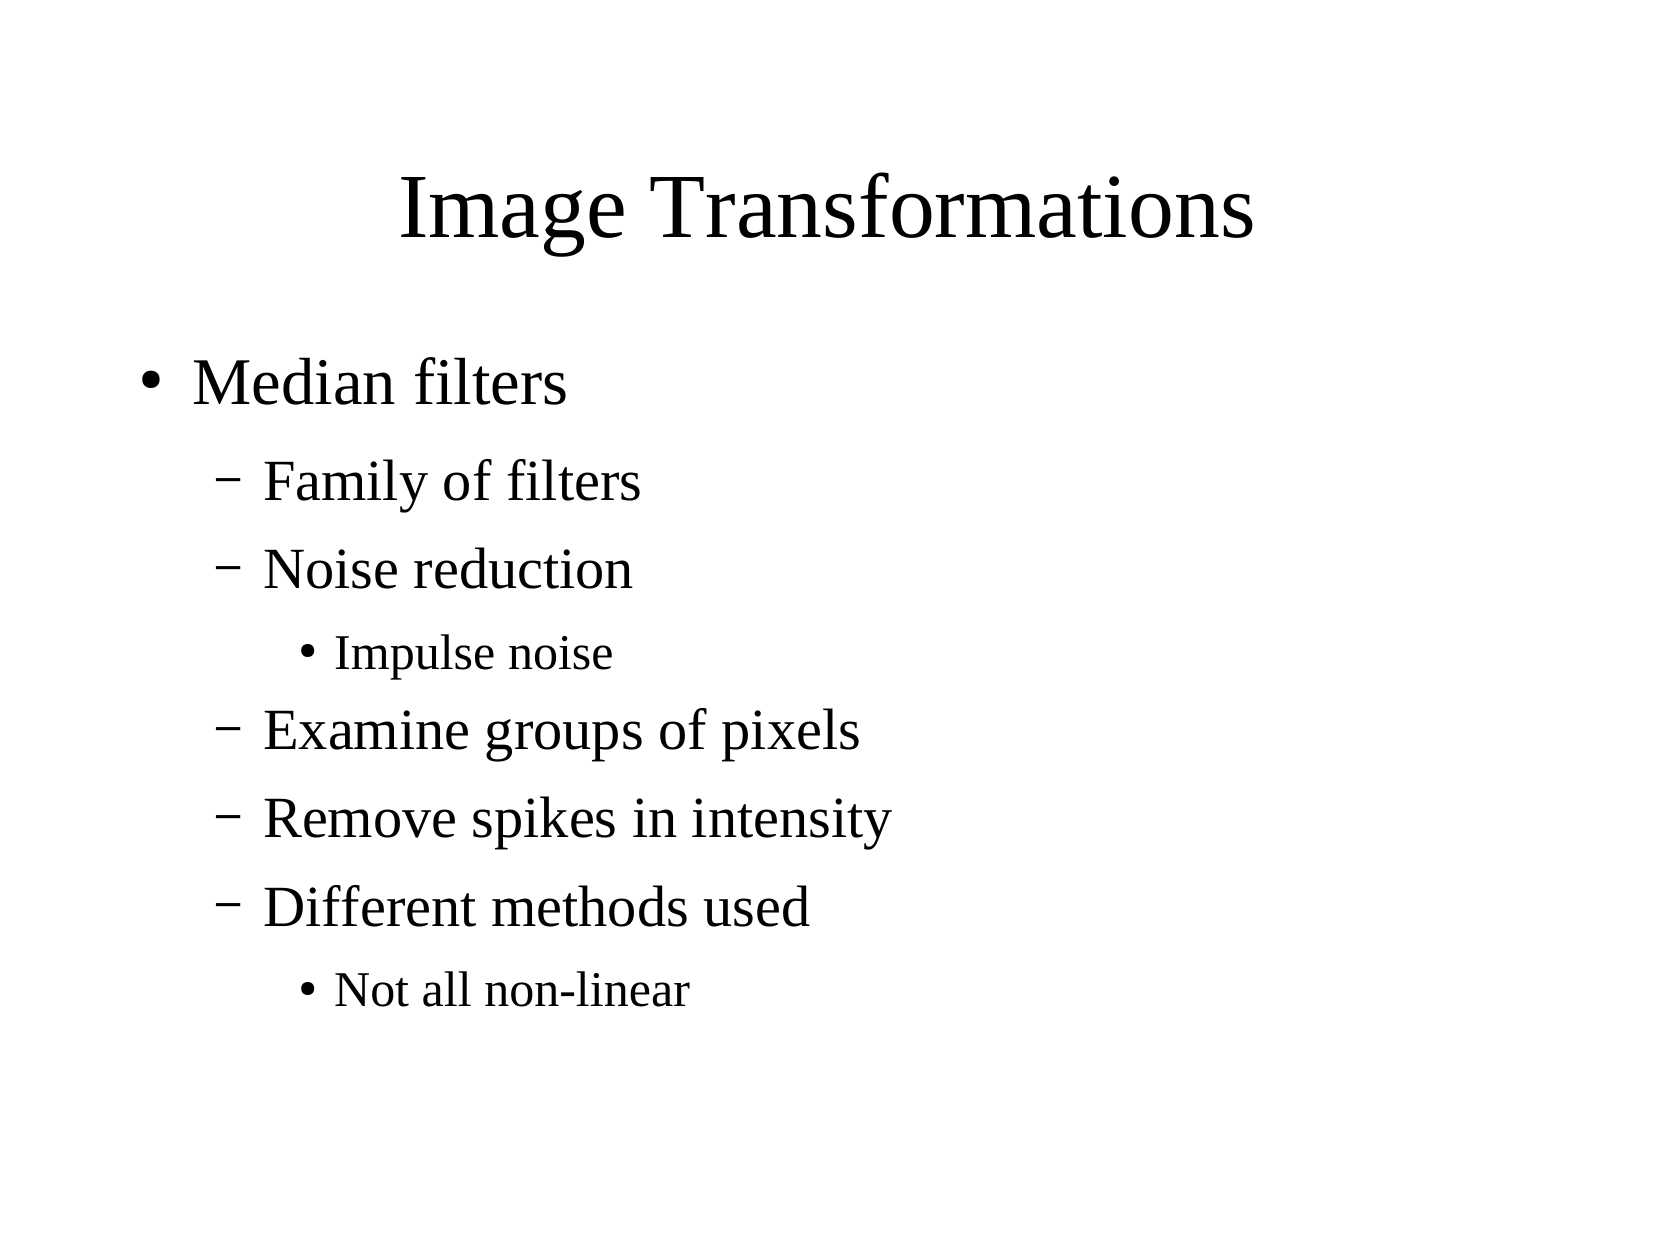

# Image Transformations
Median filters
Family of filters
Noise reduction
Impulse noise
Examine groups of pixels
Remove spikes in intensity
Different methods used
Not all non-linear